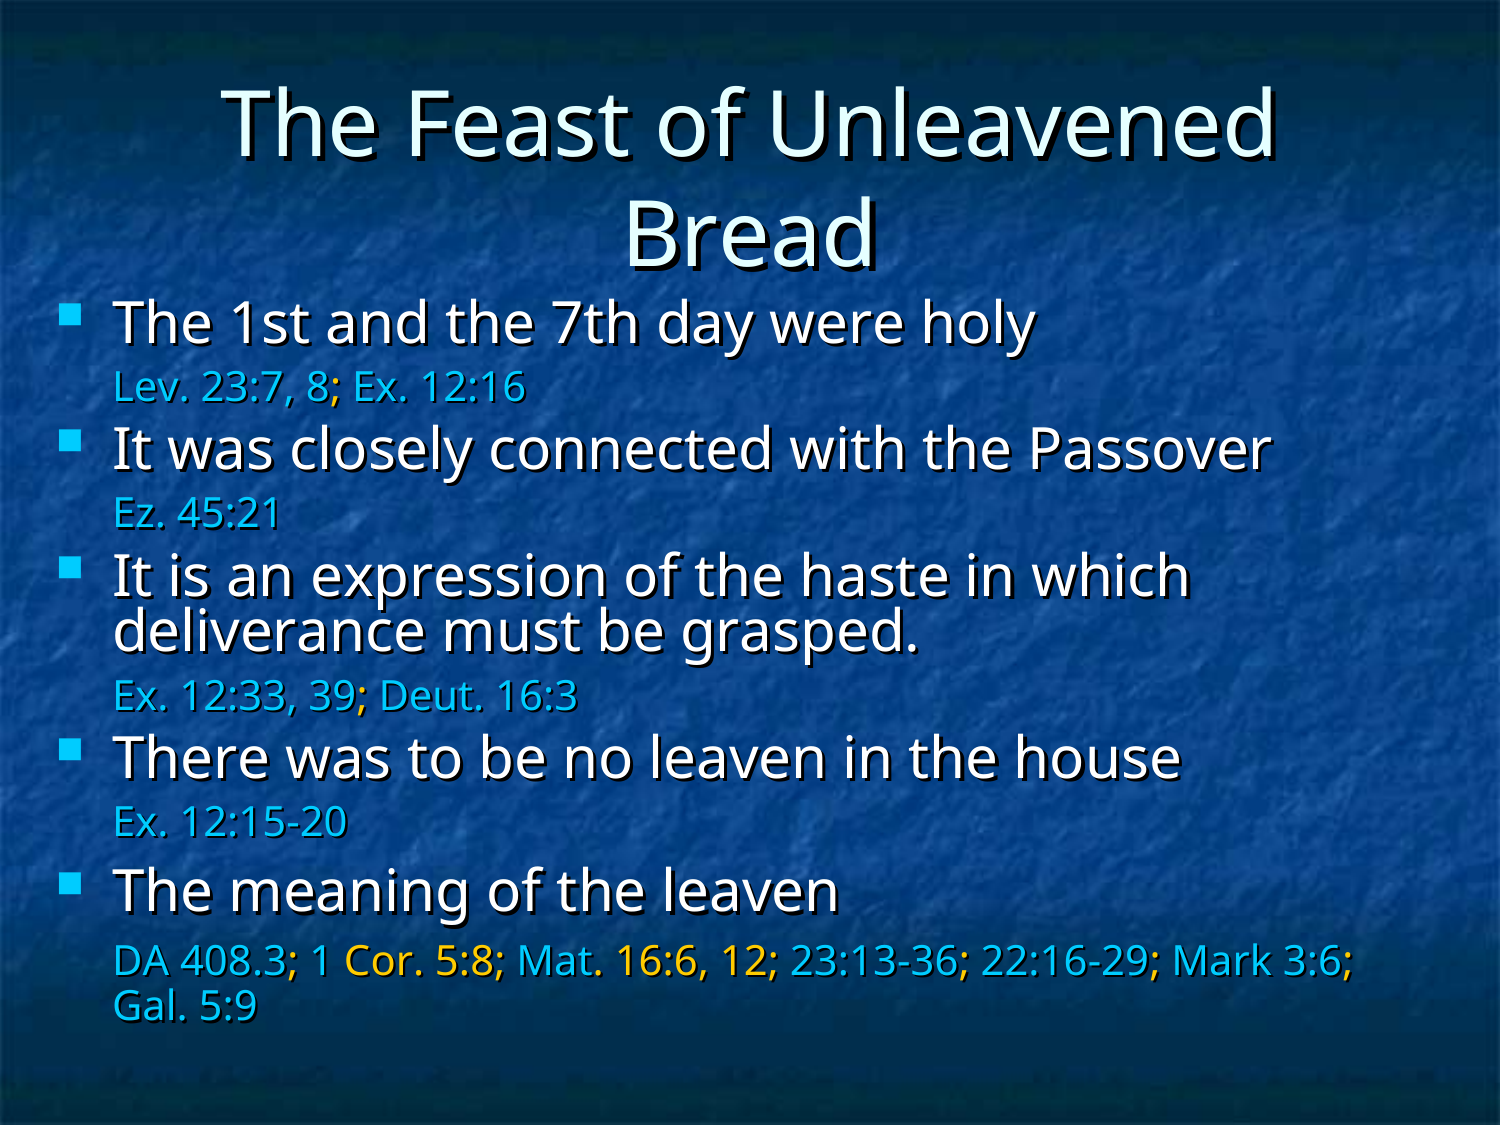

# The Feast of Unleavened Bread
The 1st and the 7th day were holy
	Lev. 23:7, 8; Ex. 12:16
It was closely connected with the Passover
	Ez. 45:21
It is an expression of the haste in which deliverance must be grasped.
	Ex. 12:33, 39; Deut. 16:3
There was to be no leaven in the house
	Ex. 12:15-20
The meaning of the leaven
	DA 408.3; 1 Cor. 5:8; Mat. 16:6, 12; 23:13-36; 22:16-29; Mark 3:6; Gal. 5:9